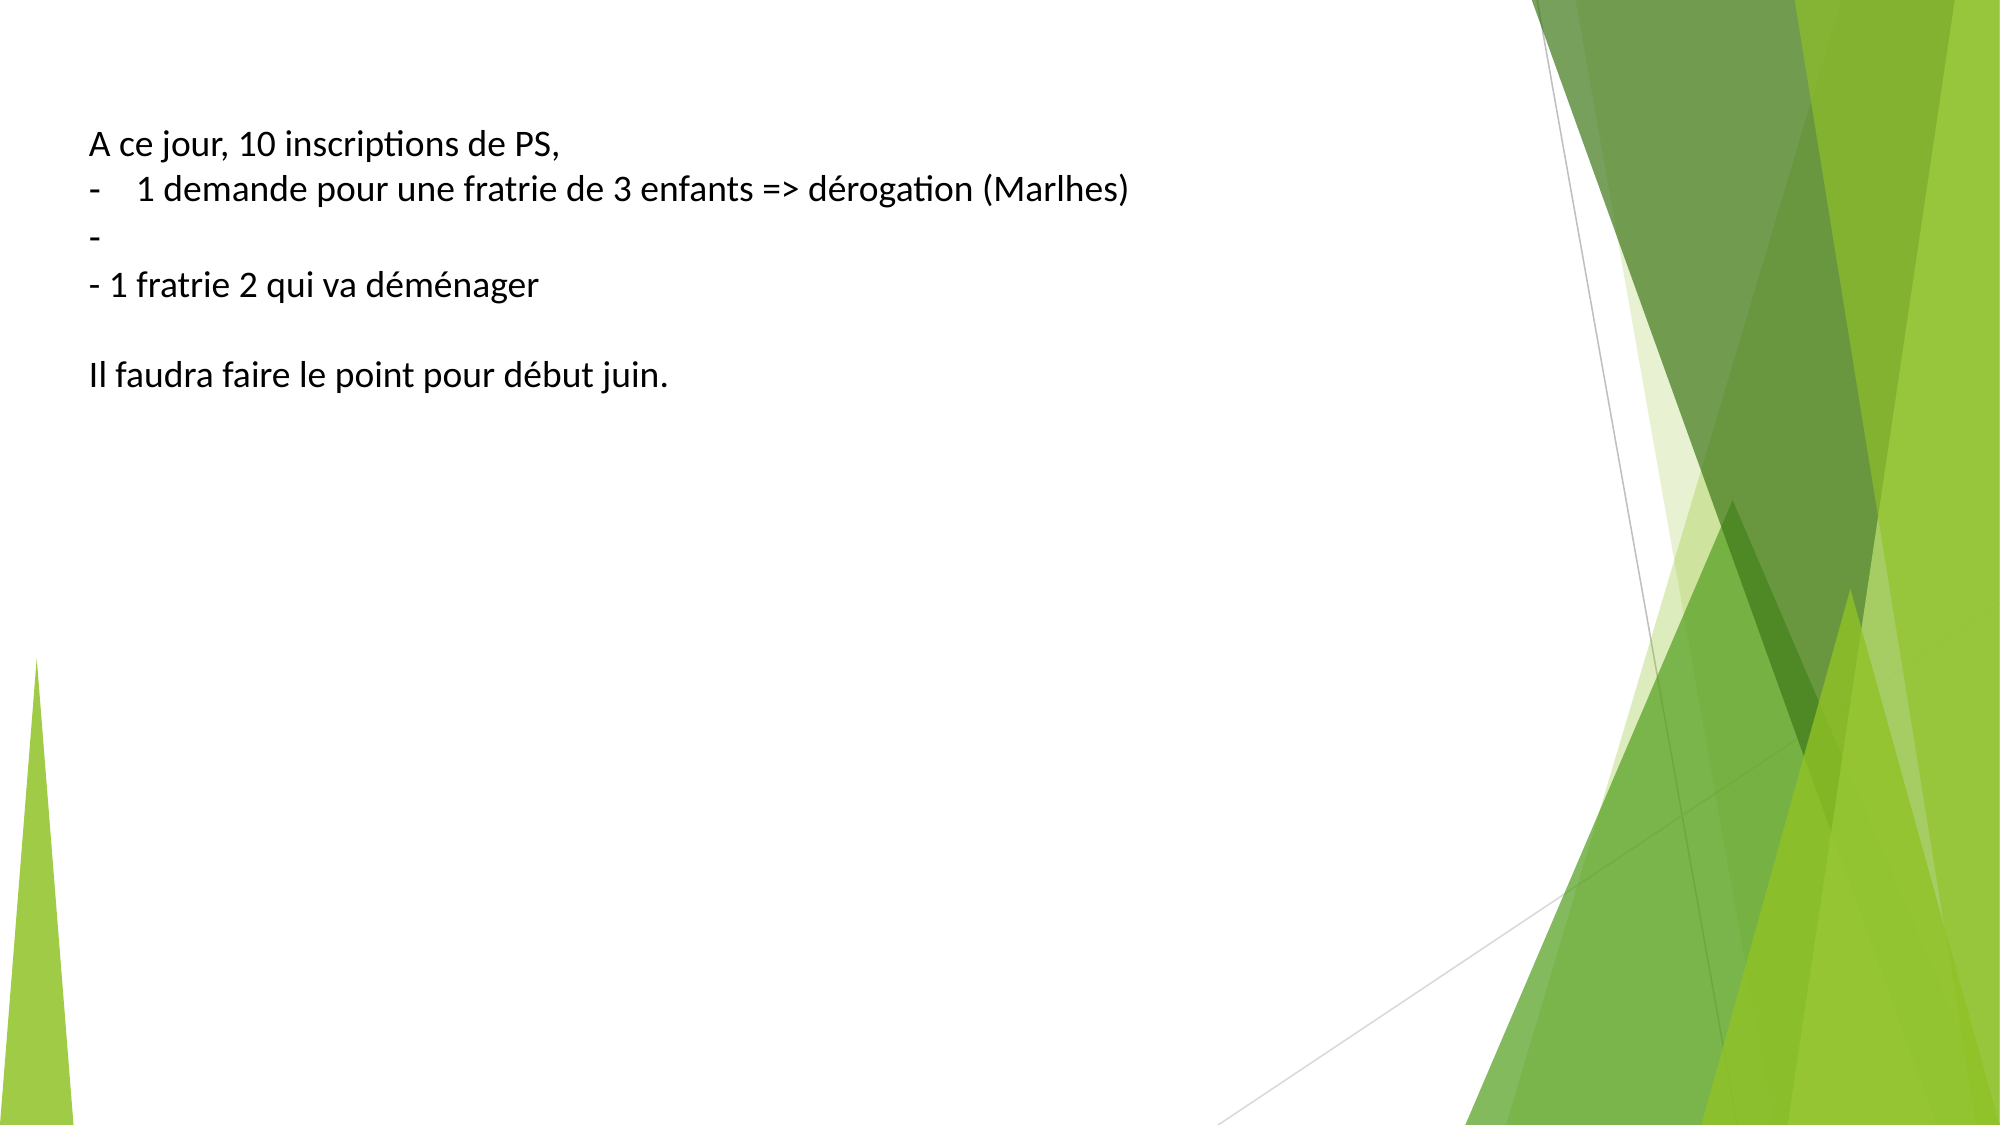

A ce jour, 10 inscriptions de PS,
1 demande pour une fratrie de 3 enfants => dérogation (Marlhes)
- 1 fratrie 2 qui va déménager
Il faudra faire le point pour début juin.